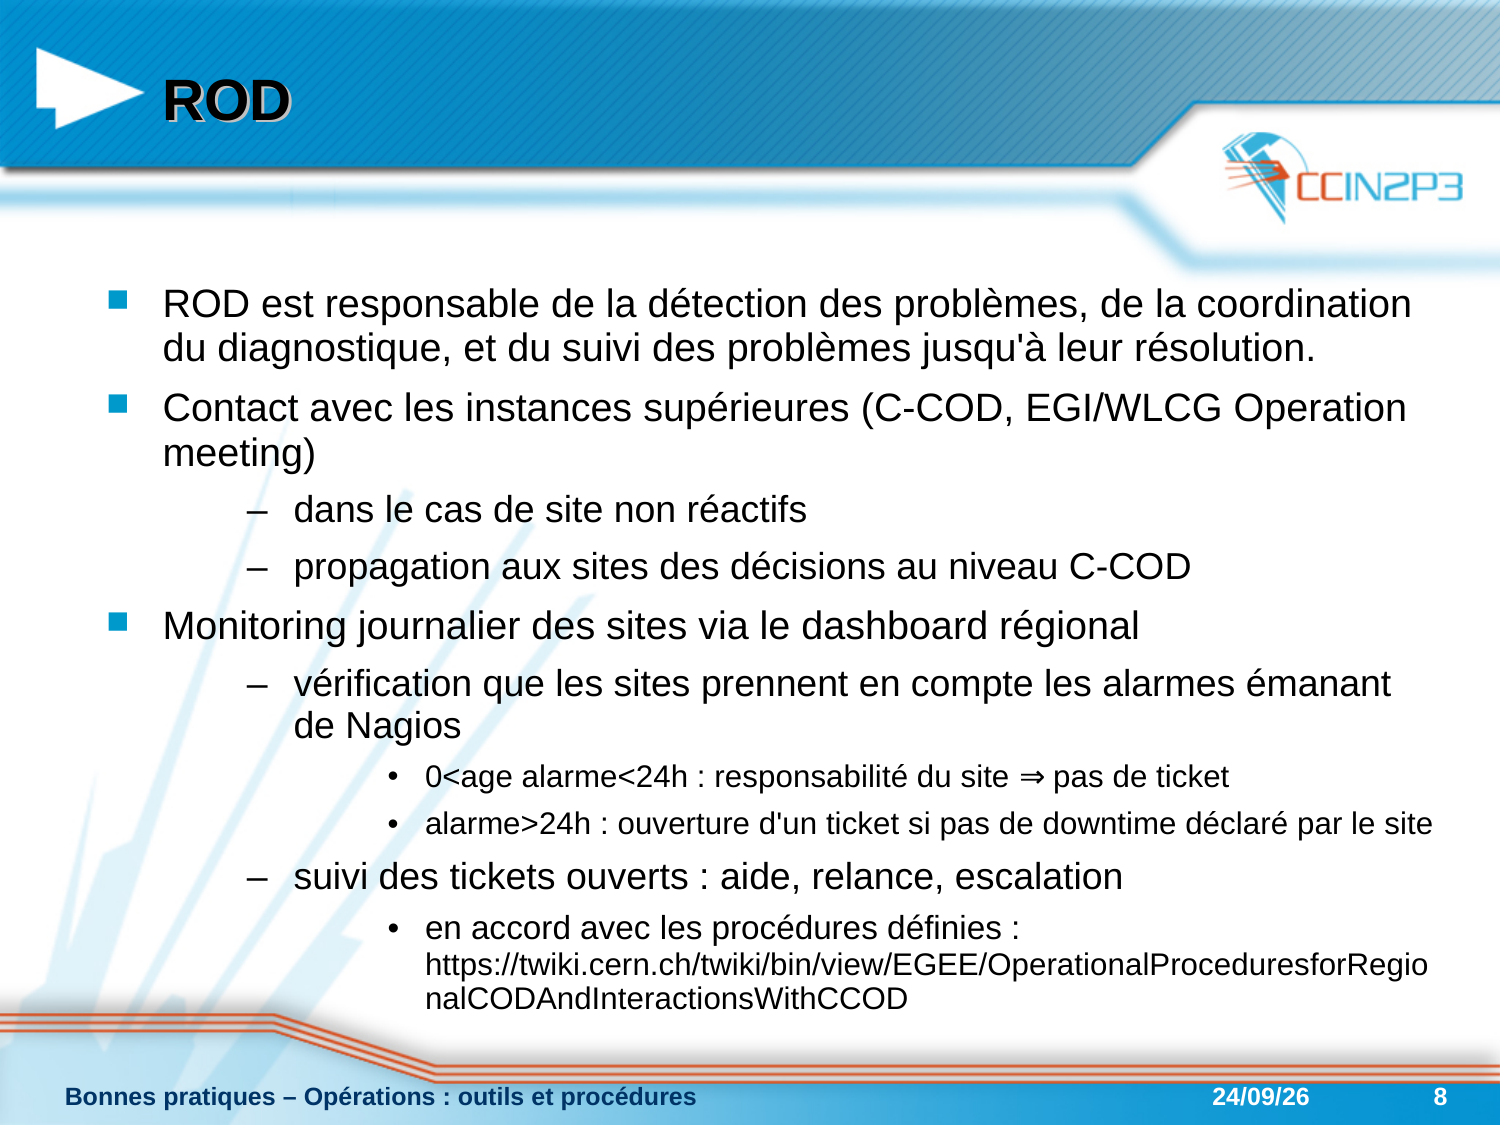

# ROD
ROD est responsable de la détection des problèmes, de la coordination du diagnostique, et du suivi des problèmes jusqu'à leur résolution.
Contact avec les instances supérieures (C-COD, EGI/WLCG Operation meeting)
dans le cas de site non réactifs
propagation aux sites des décisions au niveau C-COD
Monitoring journalier des sites via le dashboard régional
vérification que les sites prennent en compte les alarmes émanant de Nagios
0<age alarme<24h : responsabilité du site ⇒ pas de ticket
alarme>24h : ouverture d'un ticket si pas de downtime déclaré par le site
suivi des tickets ouverts : aide, relance, escalation
en accord avec les procédures définies :
https://twiki.cern.ch/twiki/bin/view/EGEE/OperationalProceduresforRegionalCODAndInteractionsWithCCOD
Votre Nom / Titre de la présentation
8